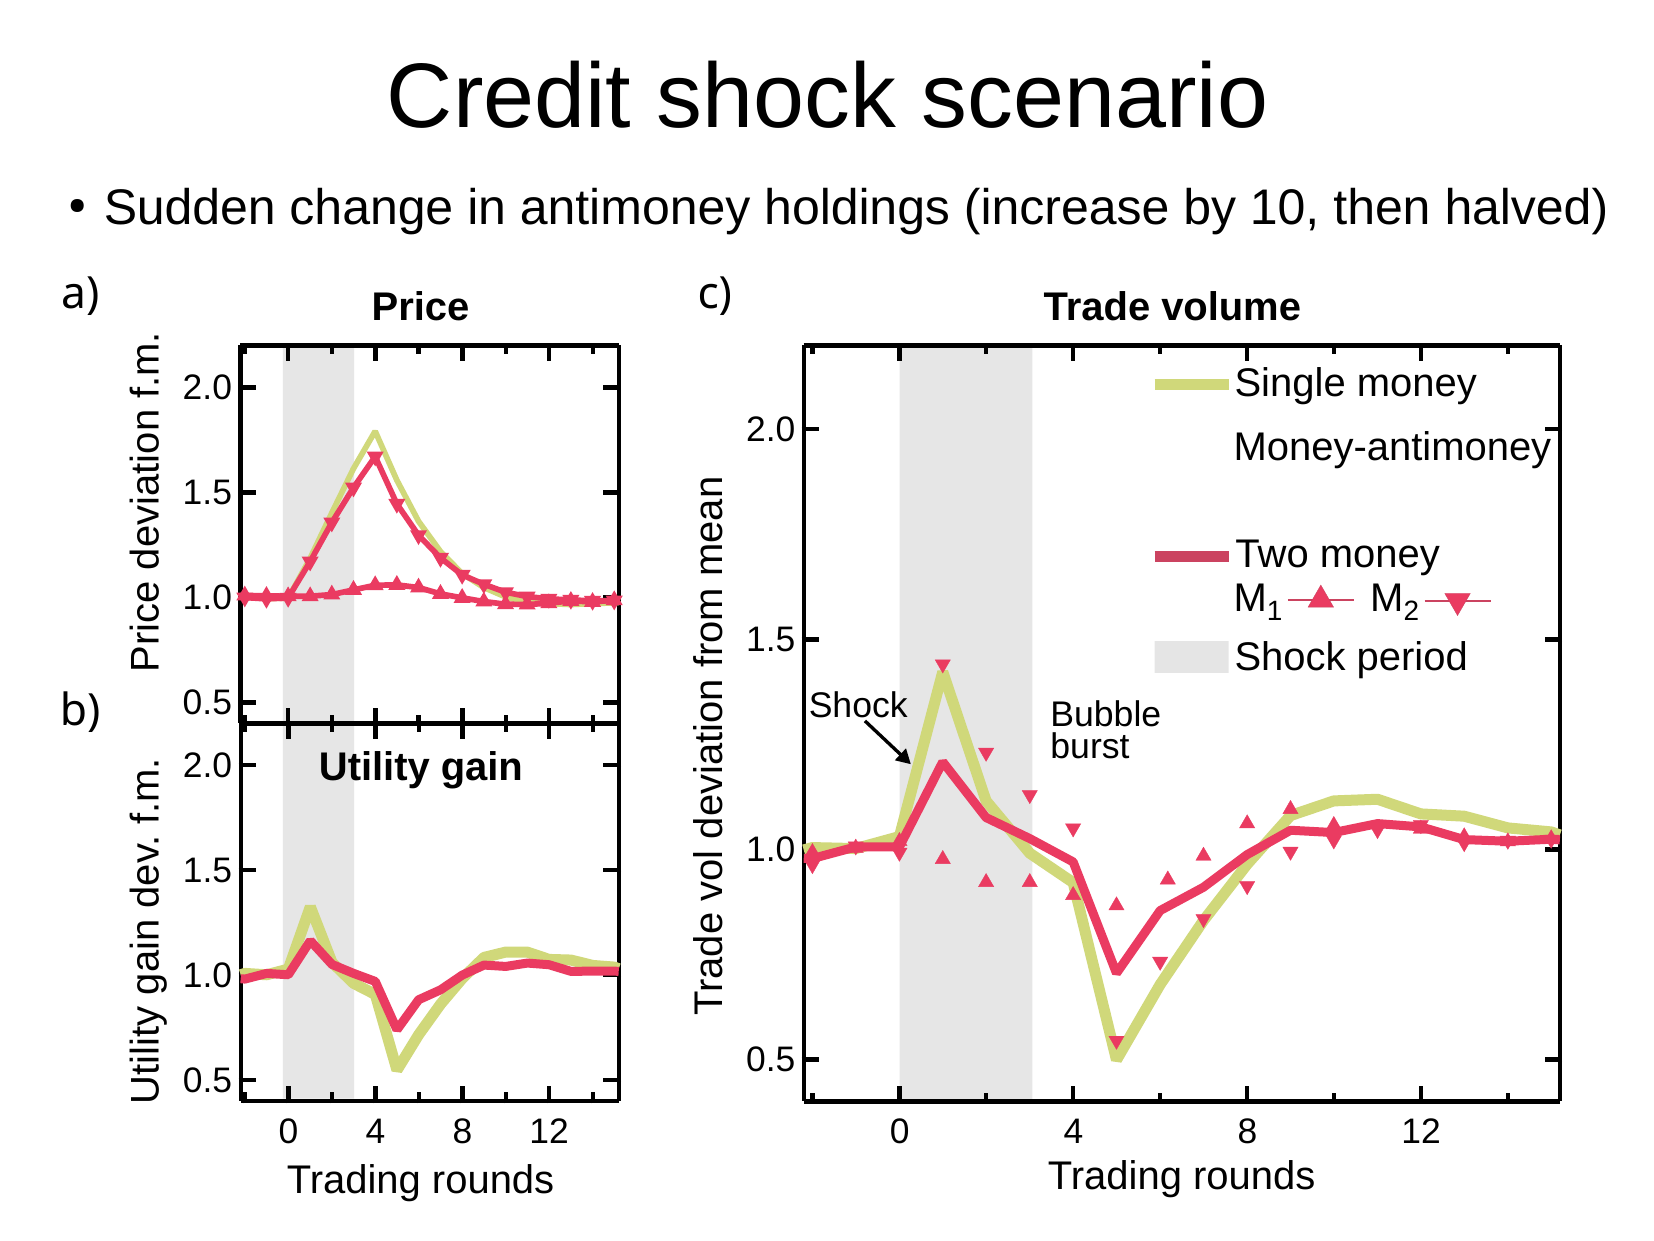

# Credit shock scenario
Sudden change in antimoney holdings (increase by 10, then halved)